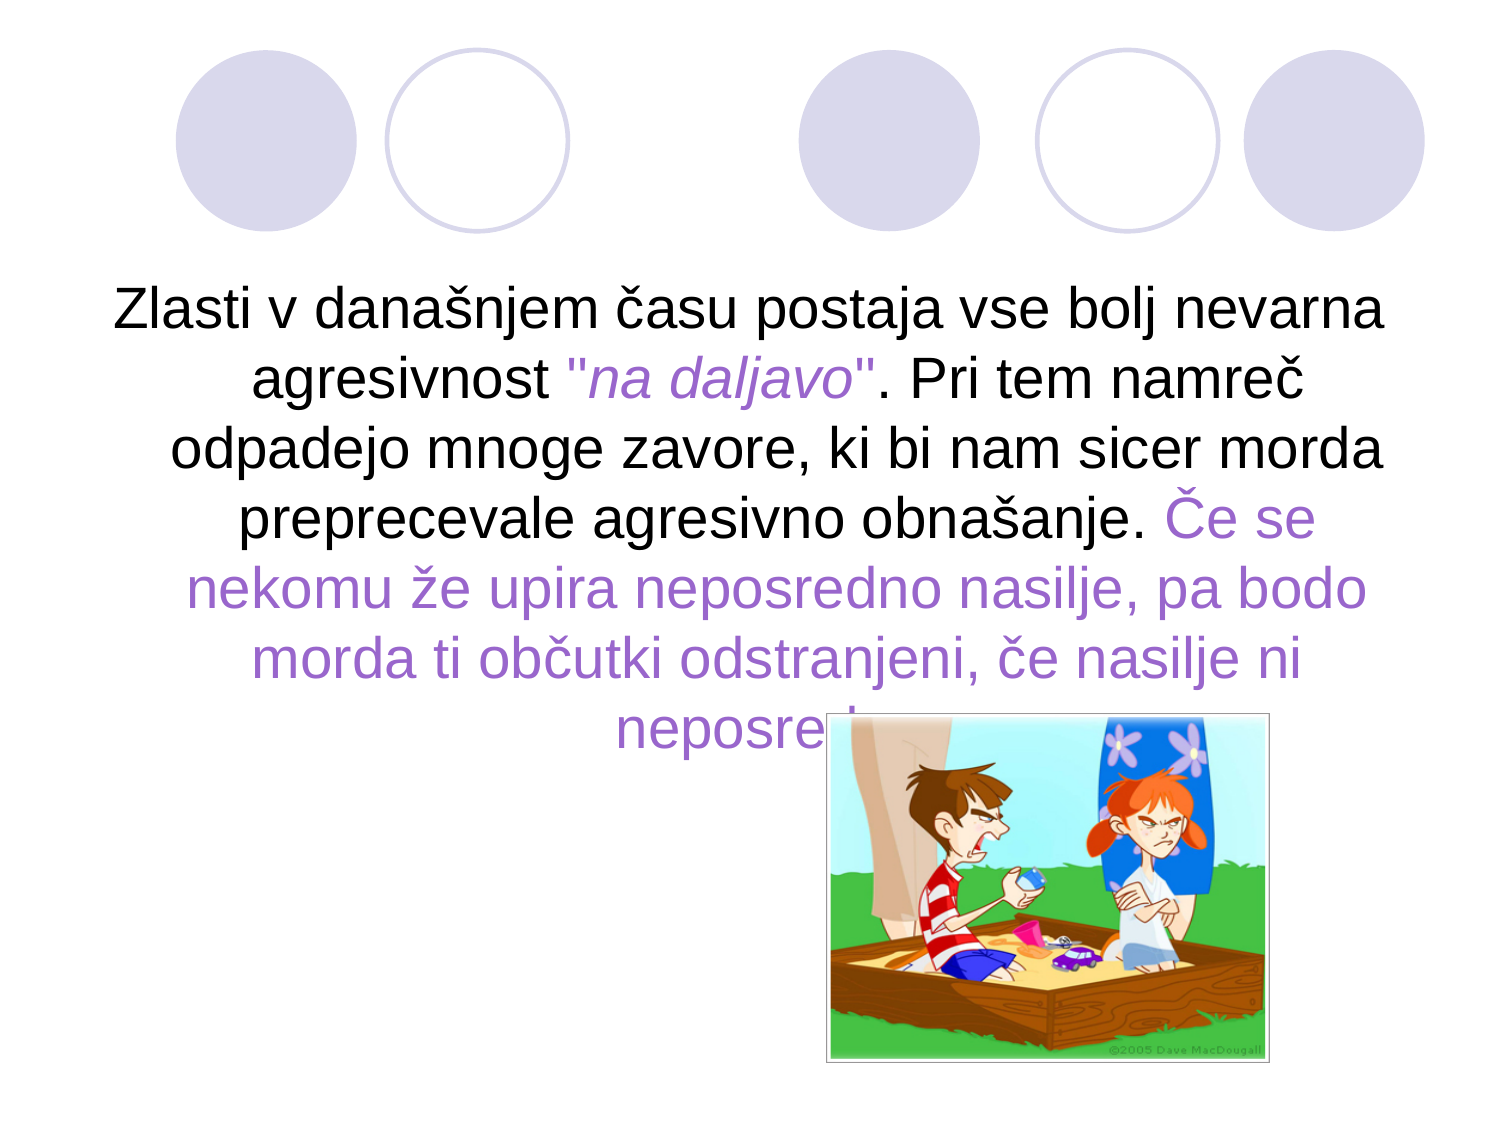

#
Zlasti v današnjem času postaja vse bolj nevarna agresivnost ''na daljavo''. Pri tem namreč odpadejo mnoge zavore, ki bi nam sicer morda preprecevale agresivno obnašanje. Če se nekomu že upira neposredno nasilje, pa bodo morda ti občutki odstranjeni, če nasilje ni neposredno.